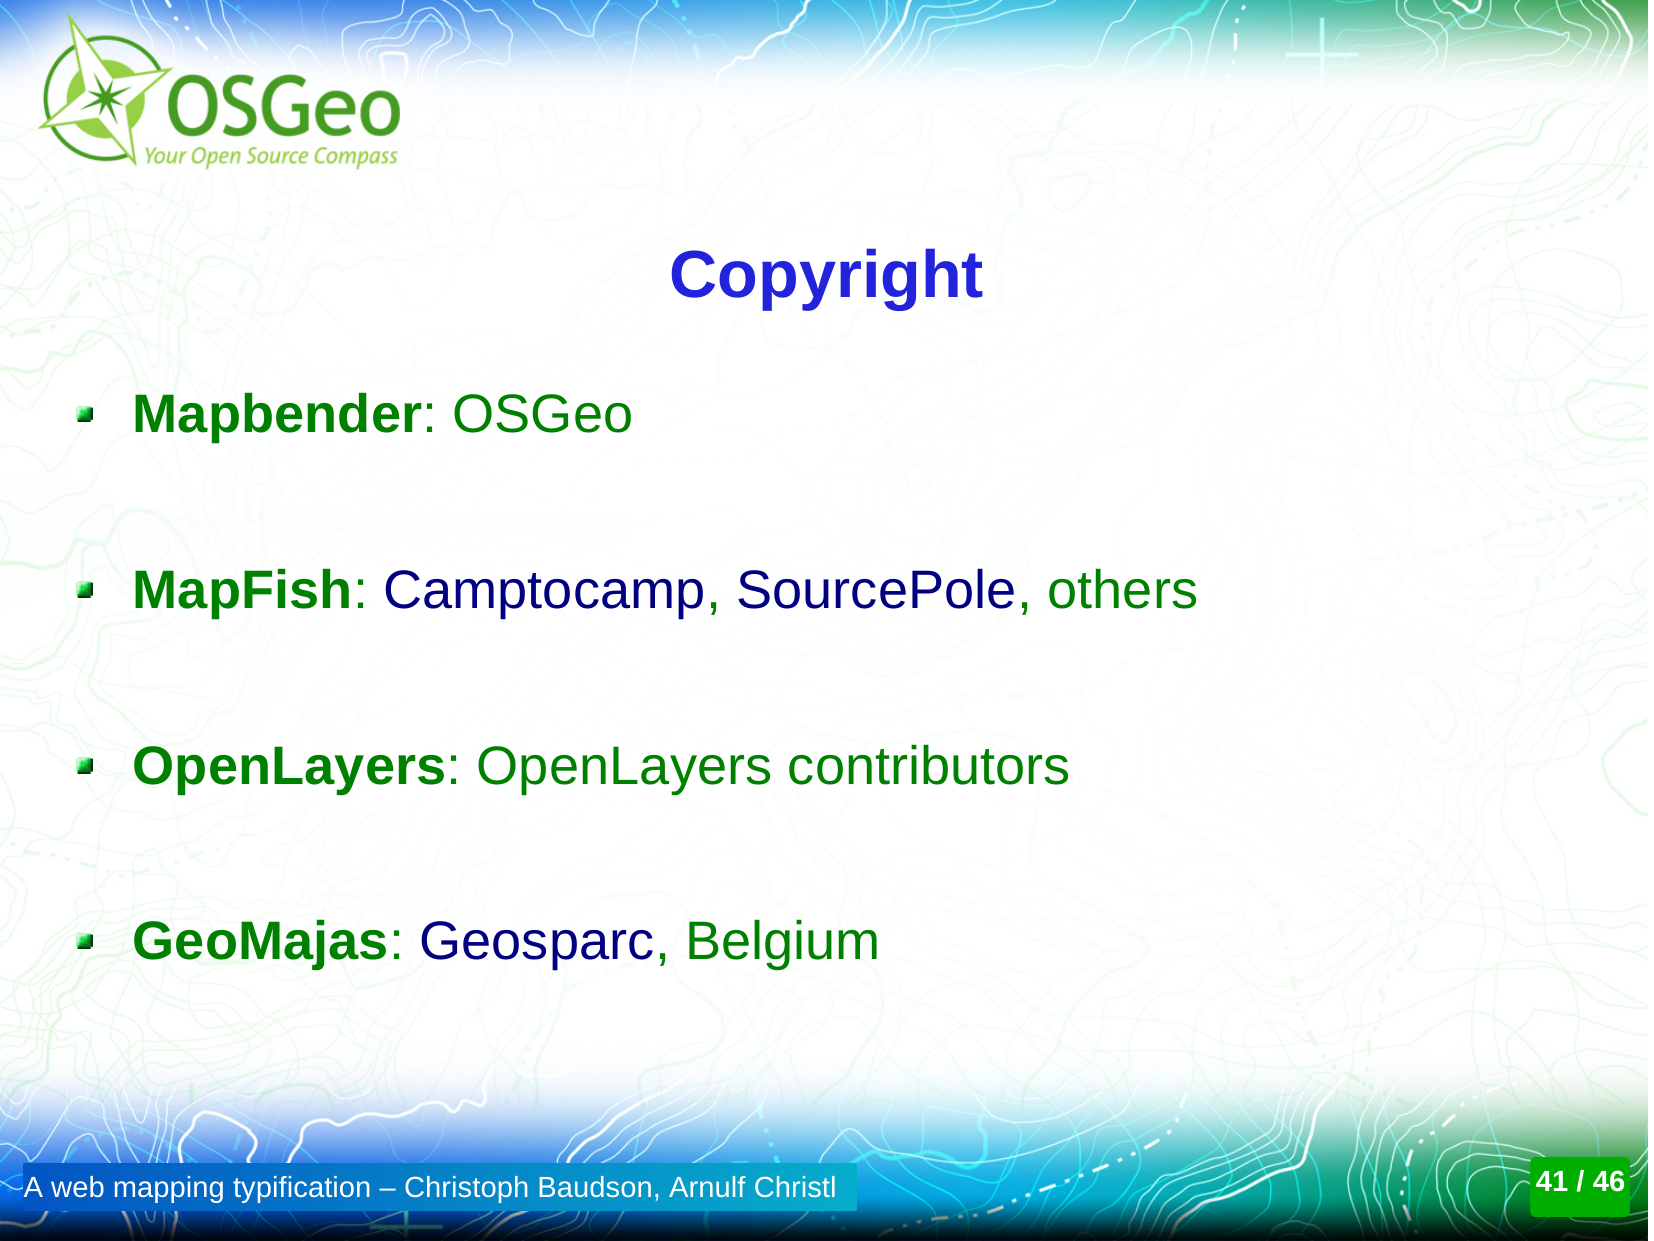

# Copyright
Mapbender: OSGeo
MapFish: Camptocamp, SourcePole, others
OpenLayers: OpenLayers contributors
GeoMajas: Geosparc, Belgium